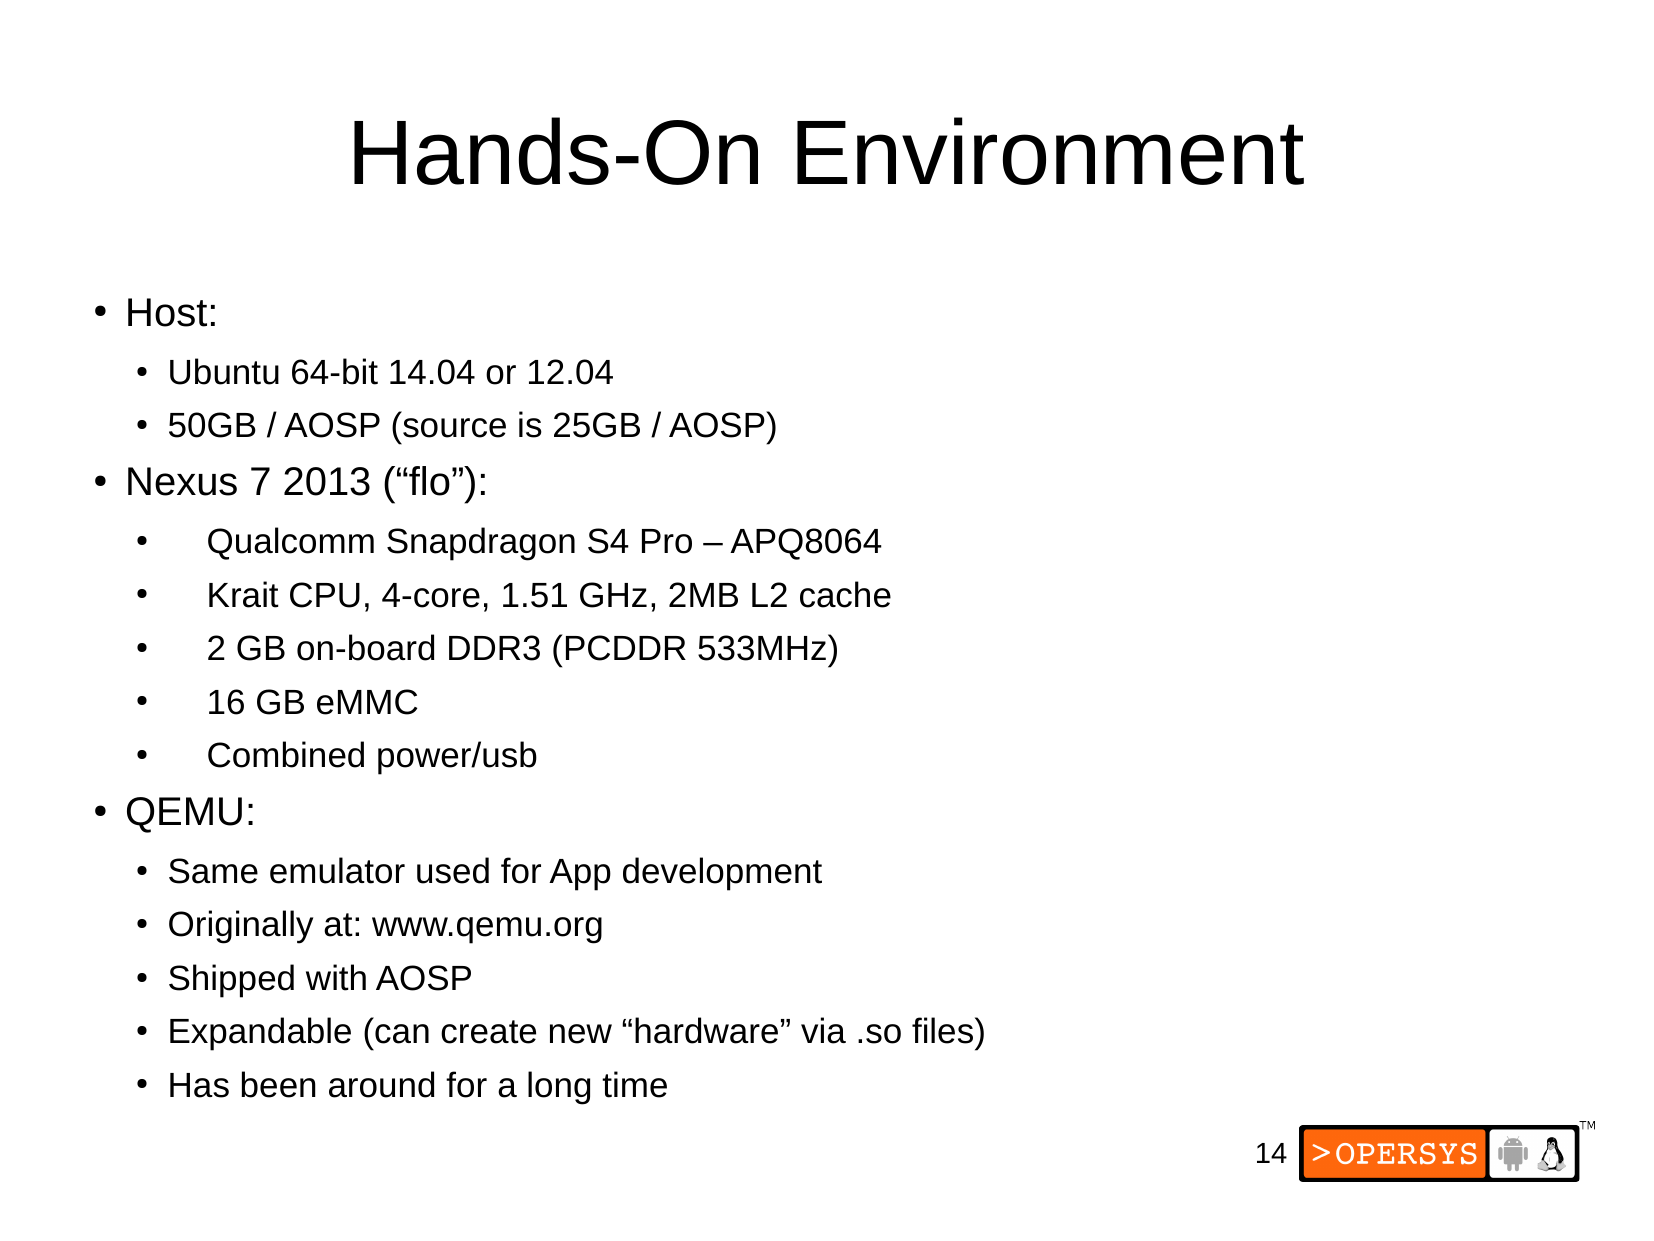

# Hands-On Environment
Host:
Ubuntu 64-bit 14.04 or 12.04
50GB / AOSP (source is 25GB / AOSP)
Nexus 7 2013 (“flo”):
 Qualcomm Snapdragon S4 Pro – APQ8064
 Krait CPU, 4-core, 1.51 GHz, 2MB L2 cache
 2 GB on-board DDR3 (PCDDR 533MHz)
 16 GB eMMC
 Combined power/usb
QEMU:
Same emulator used for App development
Originally at: www.qemu.org
Shipped with AOSP
Expandable (can create new “hardware” via .so files)
Has been around for a long time